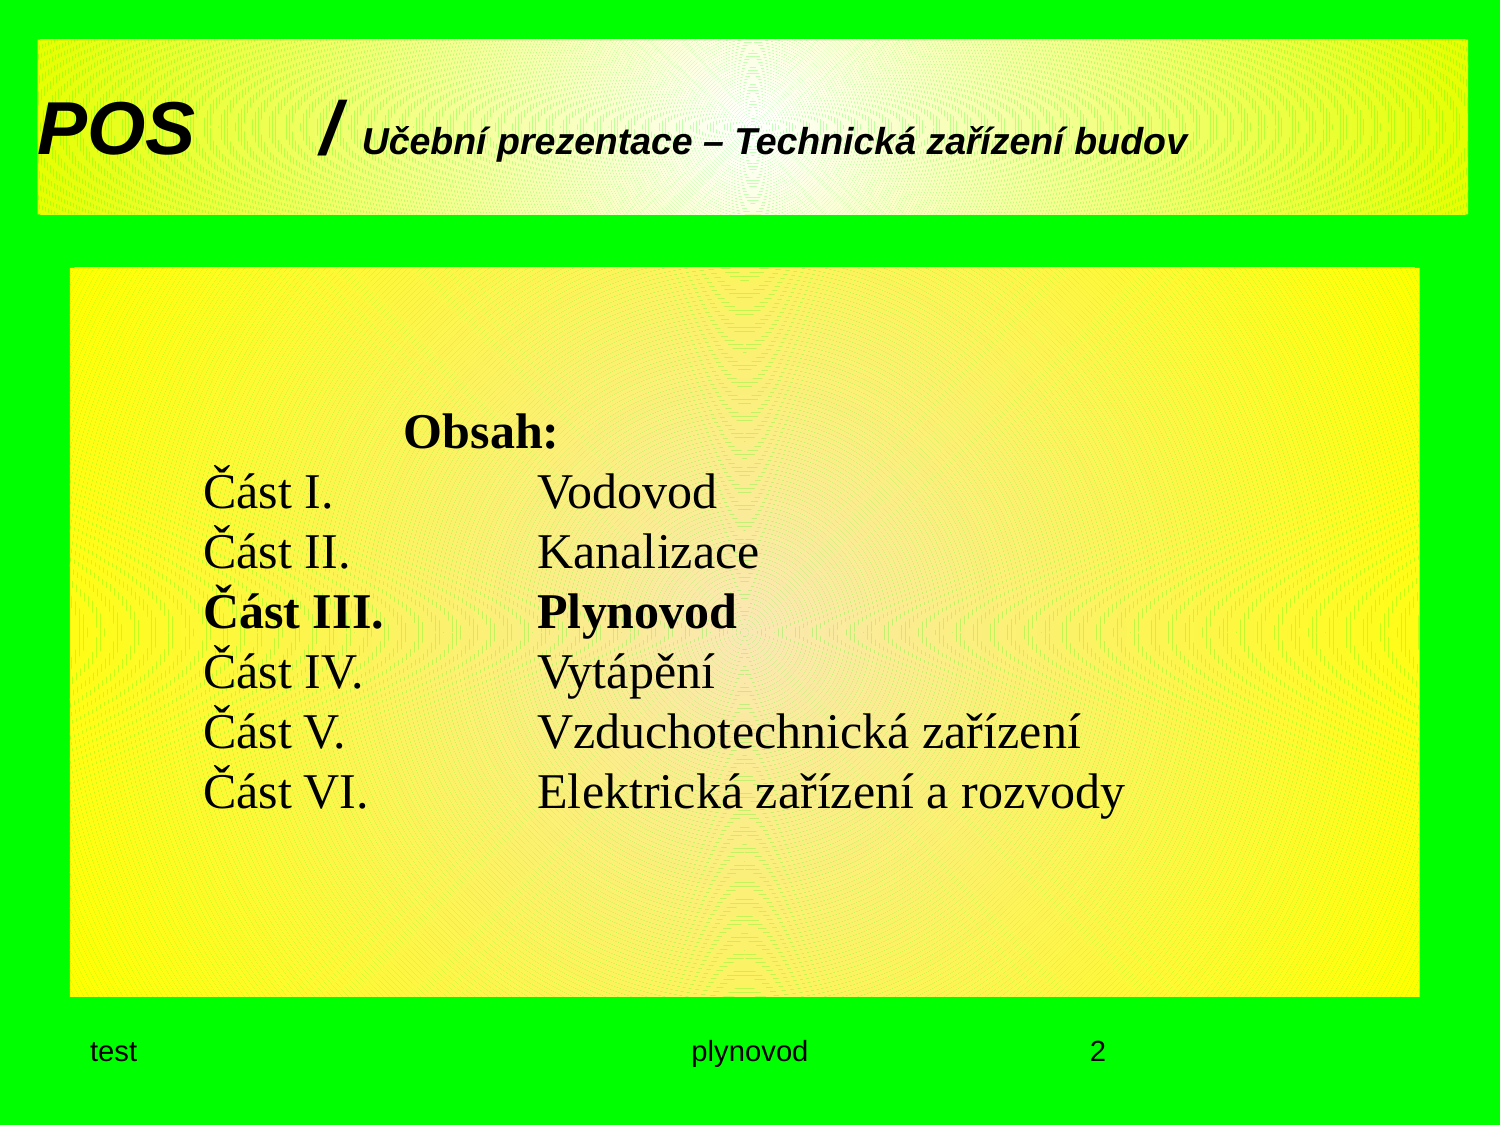

POS / Učební prezentace – Technická zařízení budov
					Obsah:
		Část I. 			Vodovod
		Část II.			Kanalizace
		Část III.			Plynovod
		Část IV.			Vytápění
		Část V.			Vzduchotechnická zařízení
		Část VI.			Elektrická zařízení a rozvody
test
plynovod